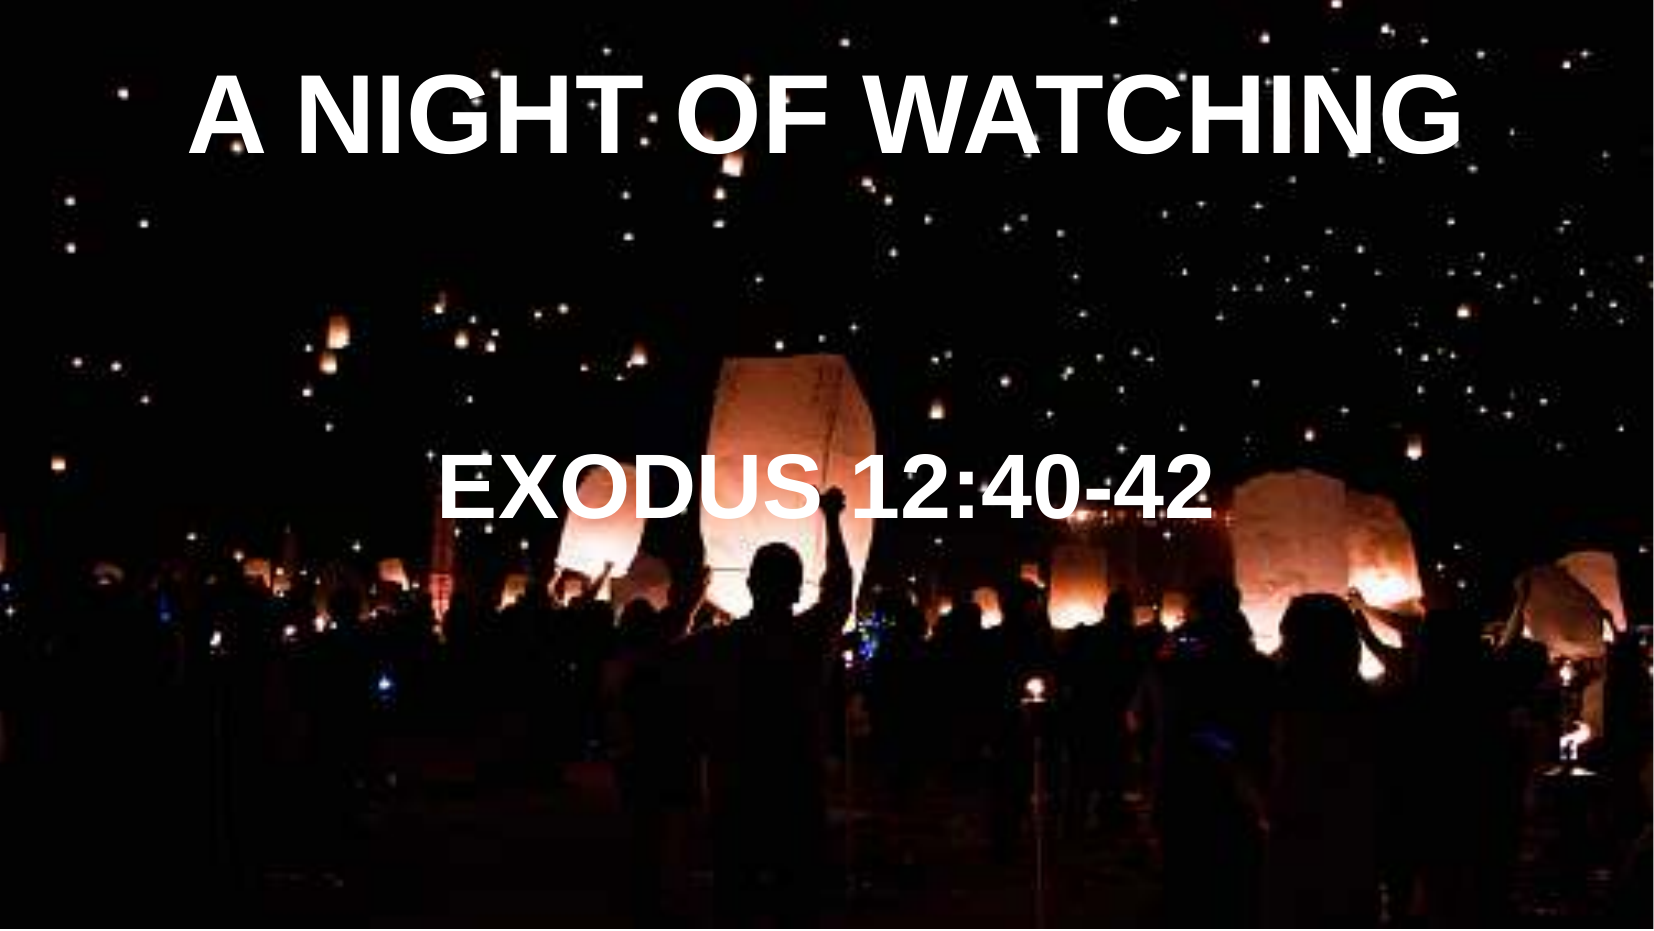

# A NIGHT OF WATCHING
EXODUS 12:40-42